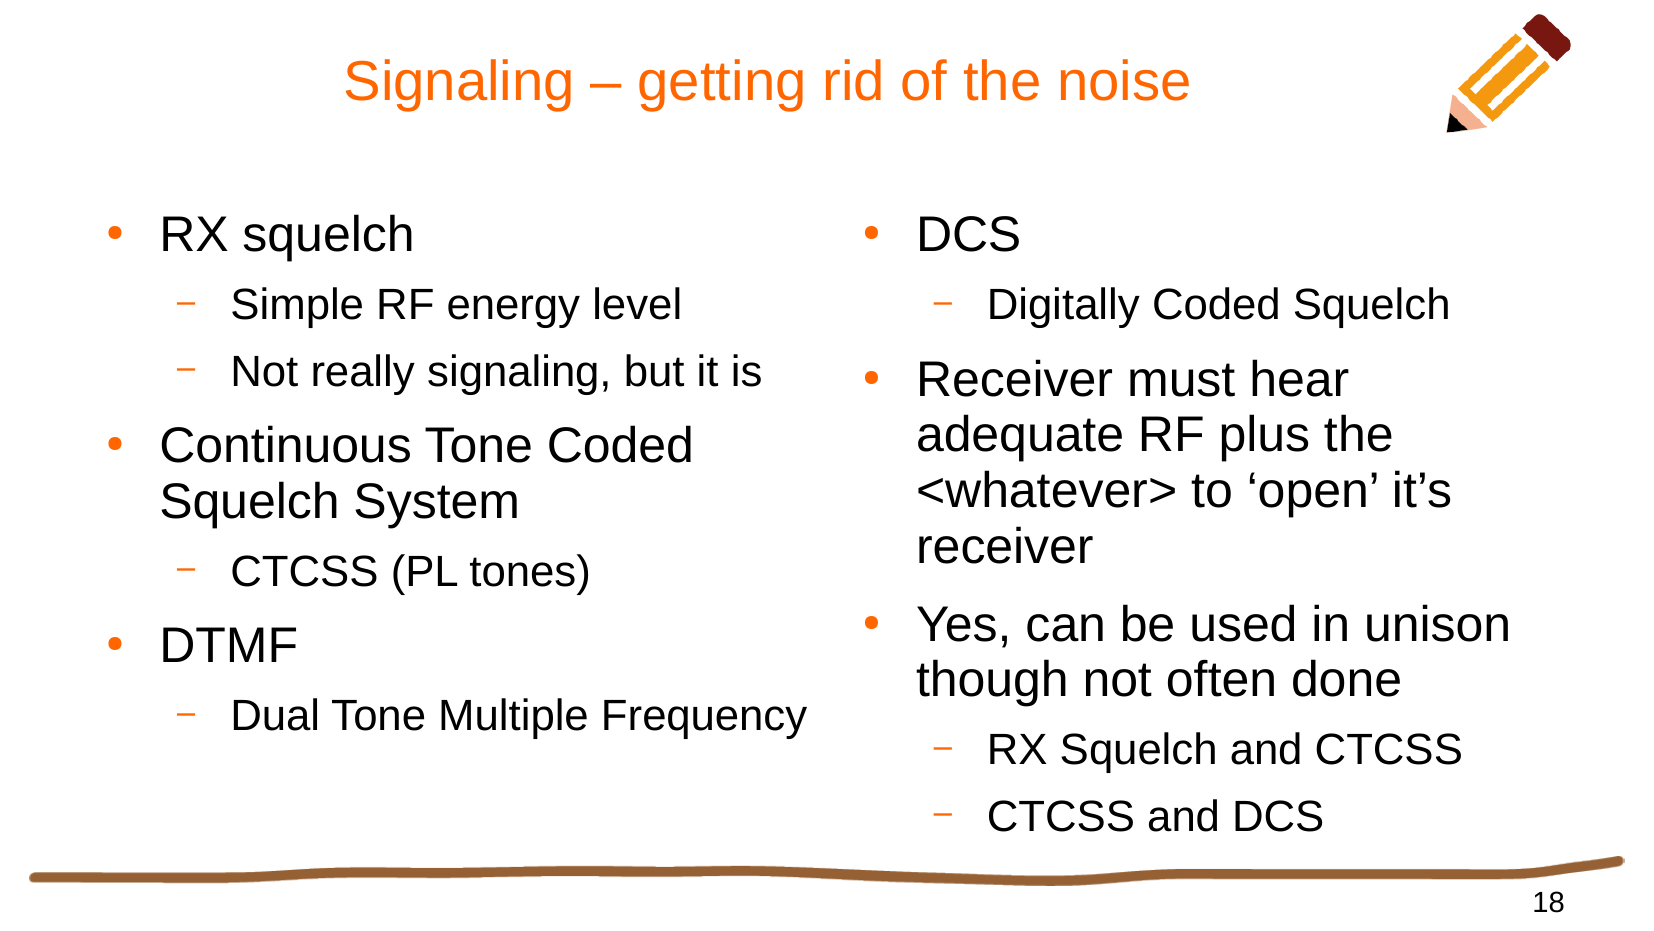

# Signaling – getting rid of the noise
RX squelch
Simple RF energy level
Not really signaling, but it is
Continuous Tone Coded Squelch System
CTCSS (PL tones)
DTMF
Dual Tone Multiple Frequency
DCS
Digitally Coded Squelch
Receiver must hear adequate RF plus the <whatever> to ‘open’ it’s receiver
Yes, can be used in unison though not often done
RX Squelch and CTCSS
CTCSS and DCS
18